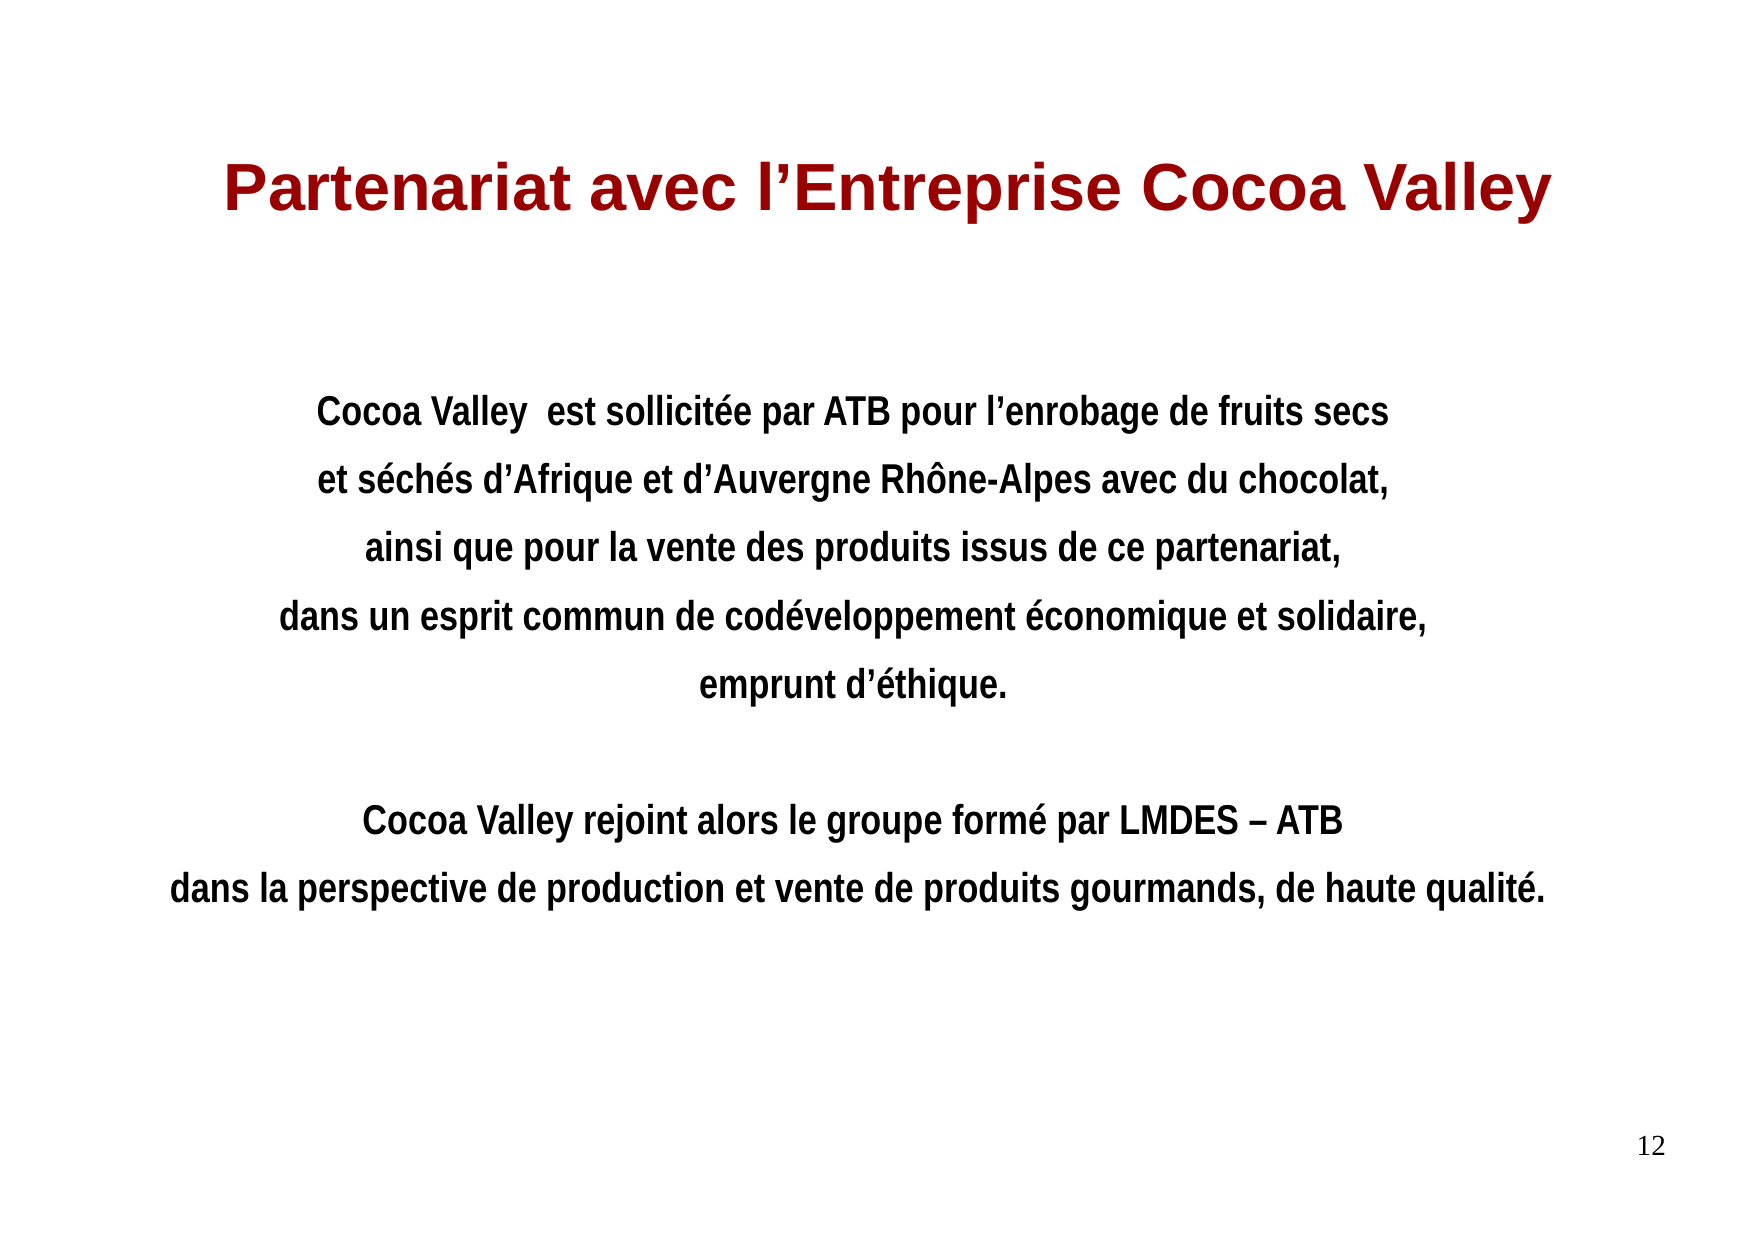

# Partenariat avec l’Entreprise Cocoa Valley
Cocoa Valley est sollicitée par ATB pour l’enrobage de fruits secs
et séchés d’Afrique et d’Auvergne Rhône-Alpes avec du chocolat,
ainsi que pour la vente des produits issus de ce partenariat,
dans un esprit commun de codéveloppement économique et solidaire,
emprunt d’éthique.
Cocoa Valley rejoint alors le groupe formé par LMDES – ATB
dans la perspective de production et vente de produits gourmands, de haute qualité.
12